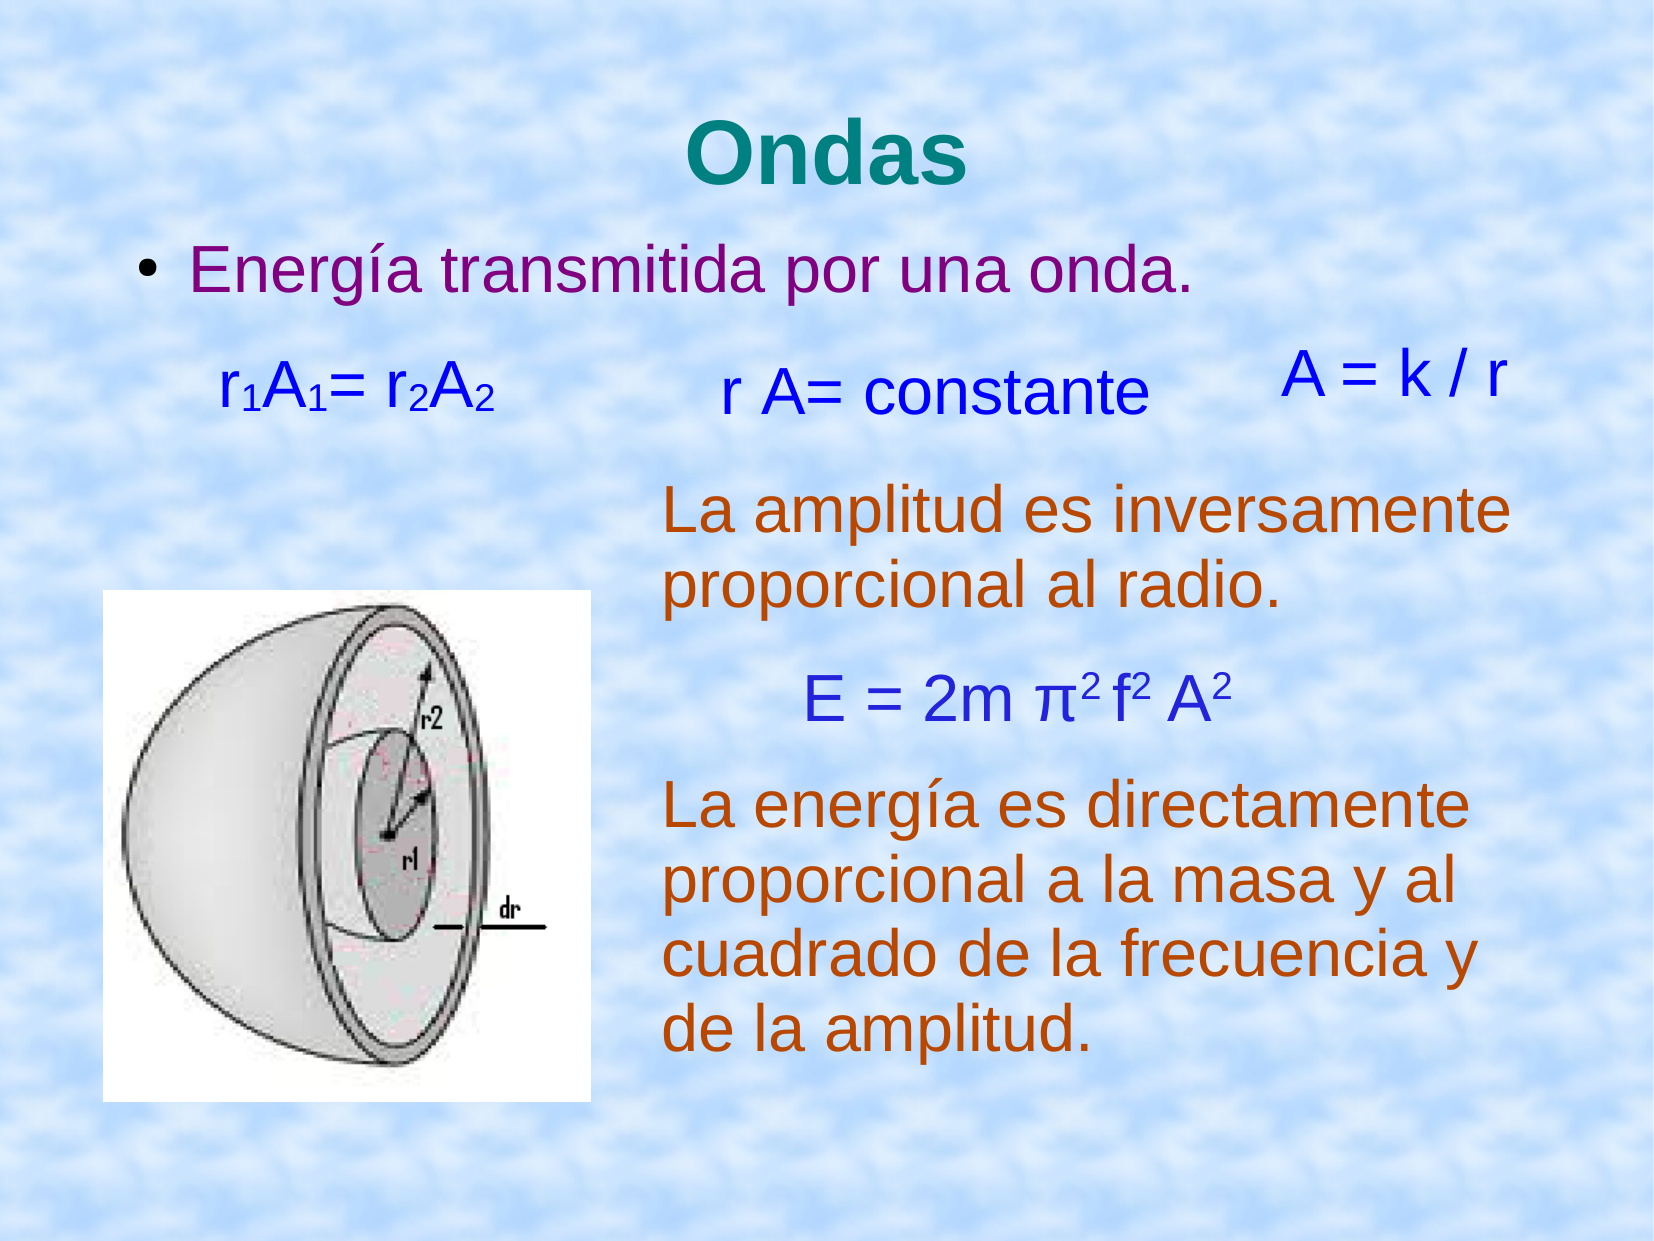

# Ondas
Energía transmitida por una onda.
A = k / r
r1A1= r2A2
r A= constante
La amplitud es inversamente proporcional al radio.
E = 2m π2 f2 A2
La energía es directamente proporcional a la masa y al cuadrado de la frecuencia y de la amplitud.